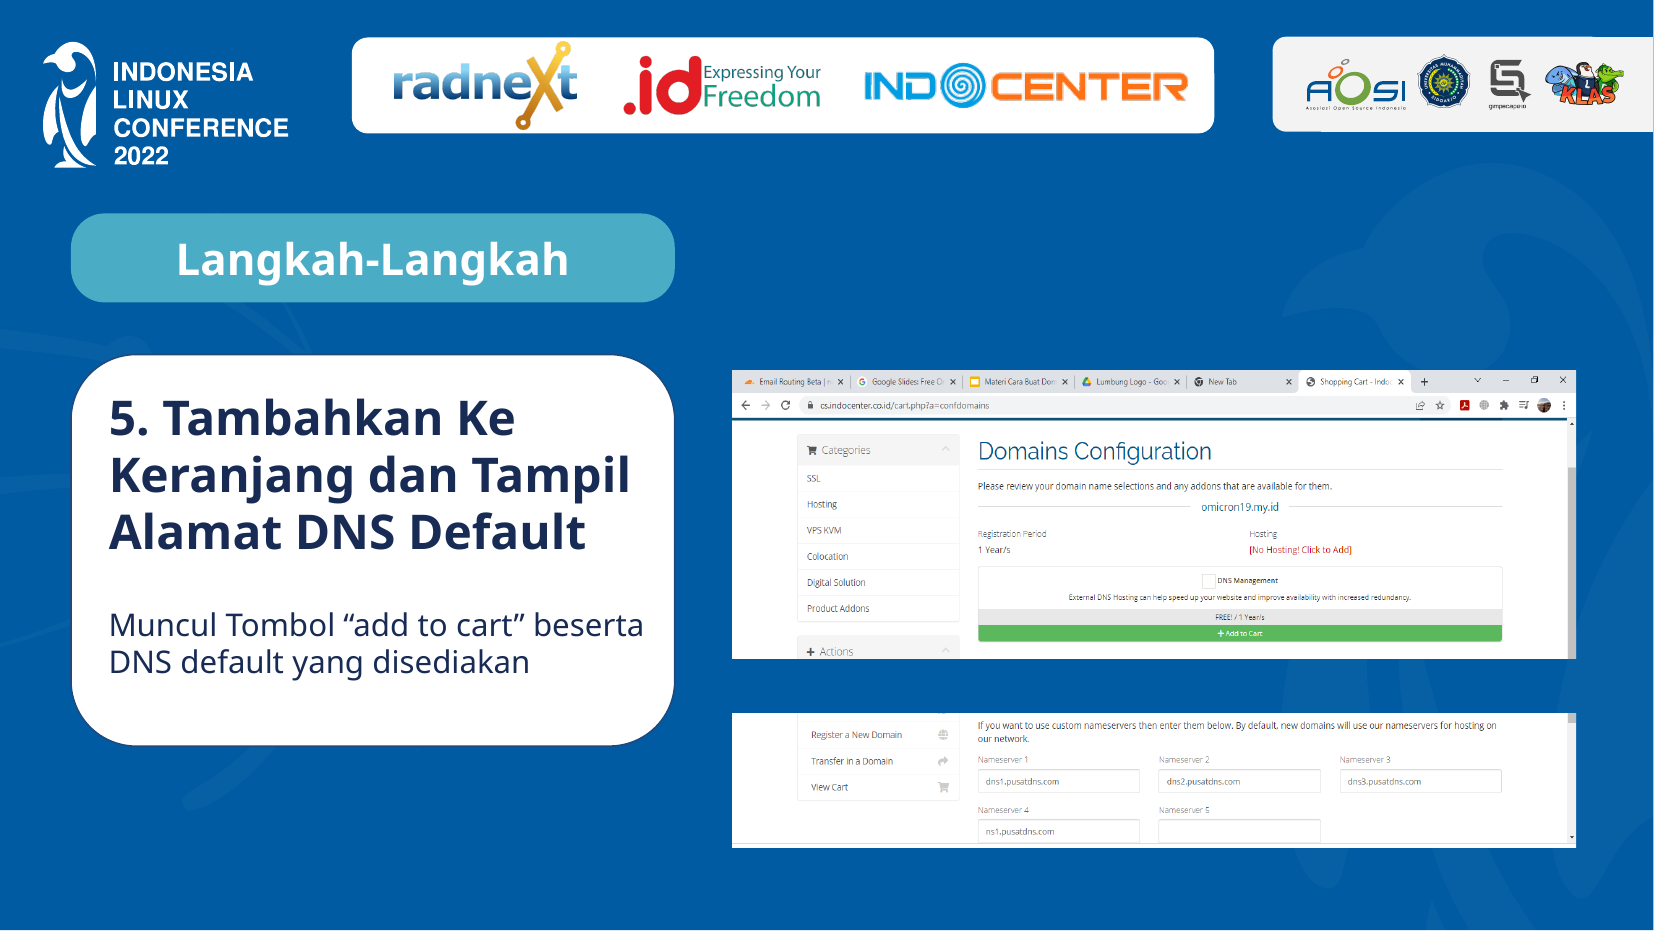

Langkah-Langkah
5. Tambahkan Ke Keranjang dan Tampil Alamat DNS Default
Muncul Tombol “add to cart” beserta DNS default yang disediakan